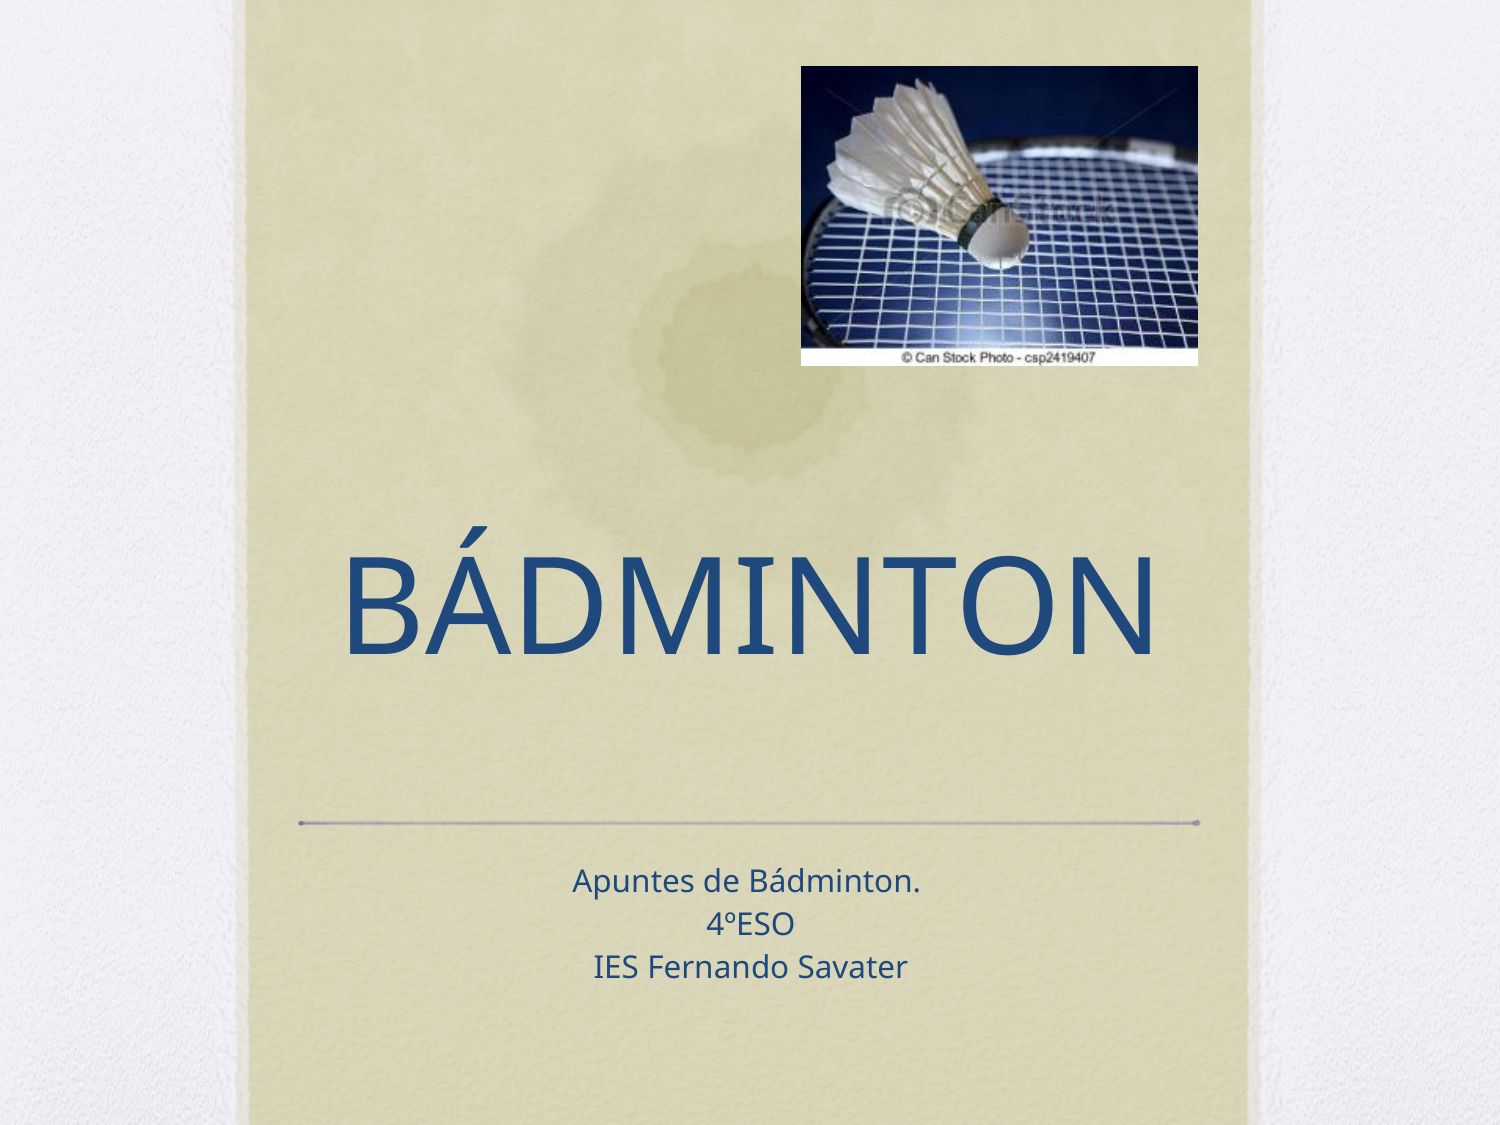

# BÁDMINTON
Apuntes de Bádminton.
4ºESO
IES Fernando Savater